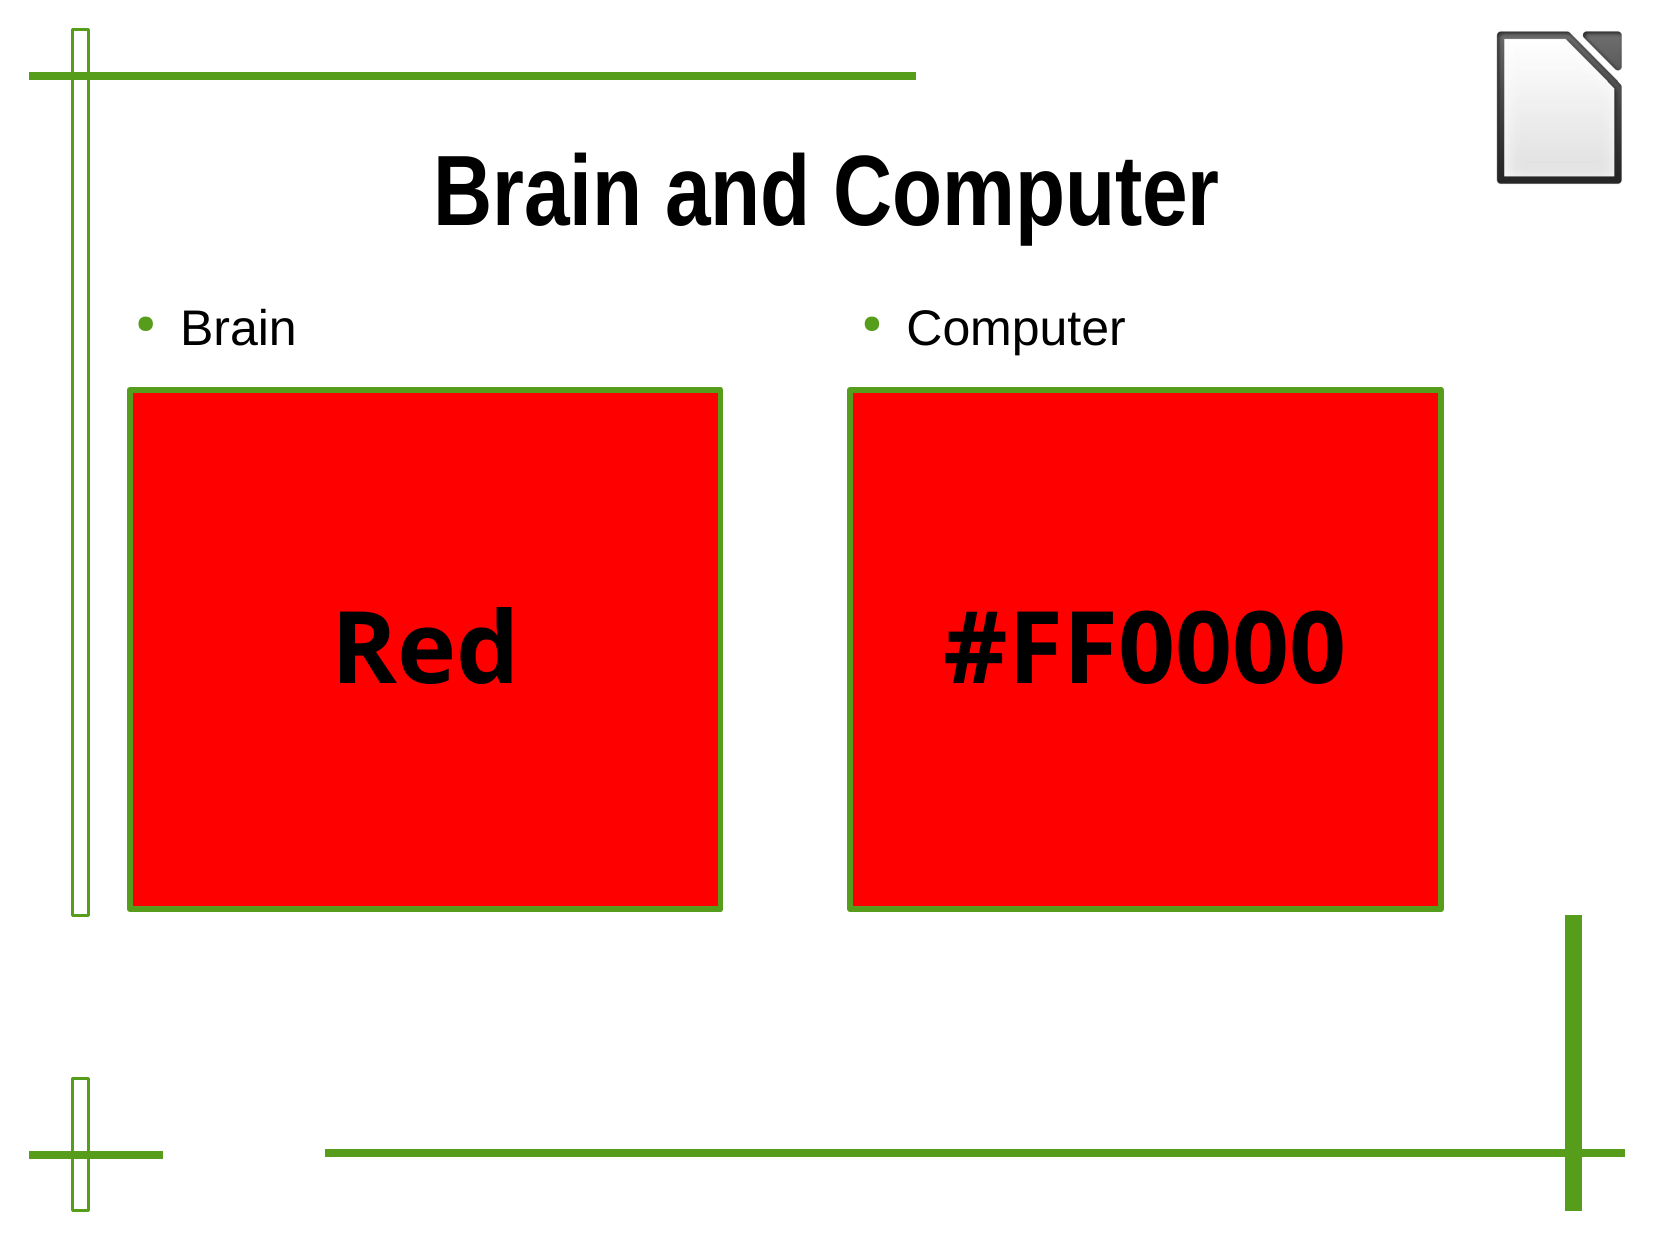

# Brain and Computer
Brain
Computer
Red
#FF0000